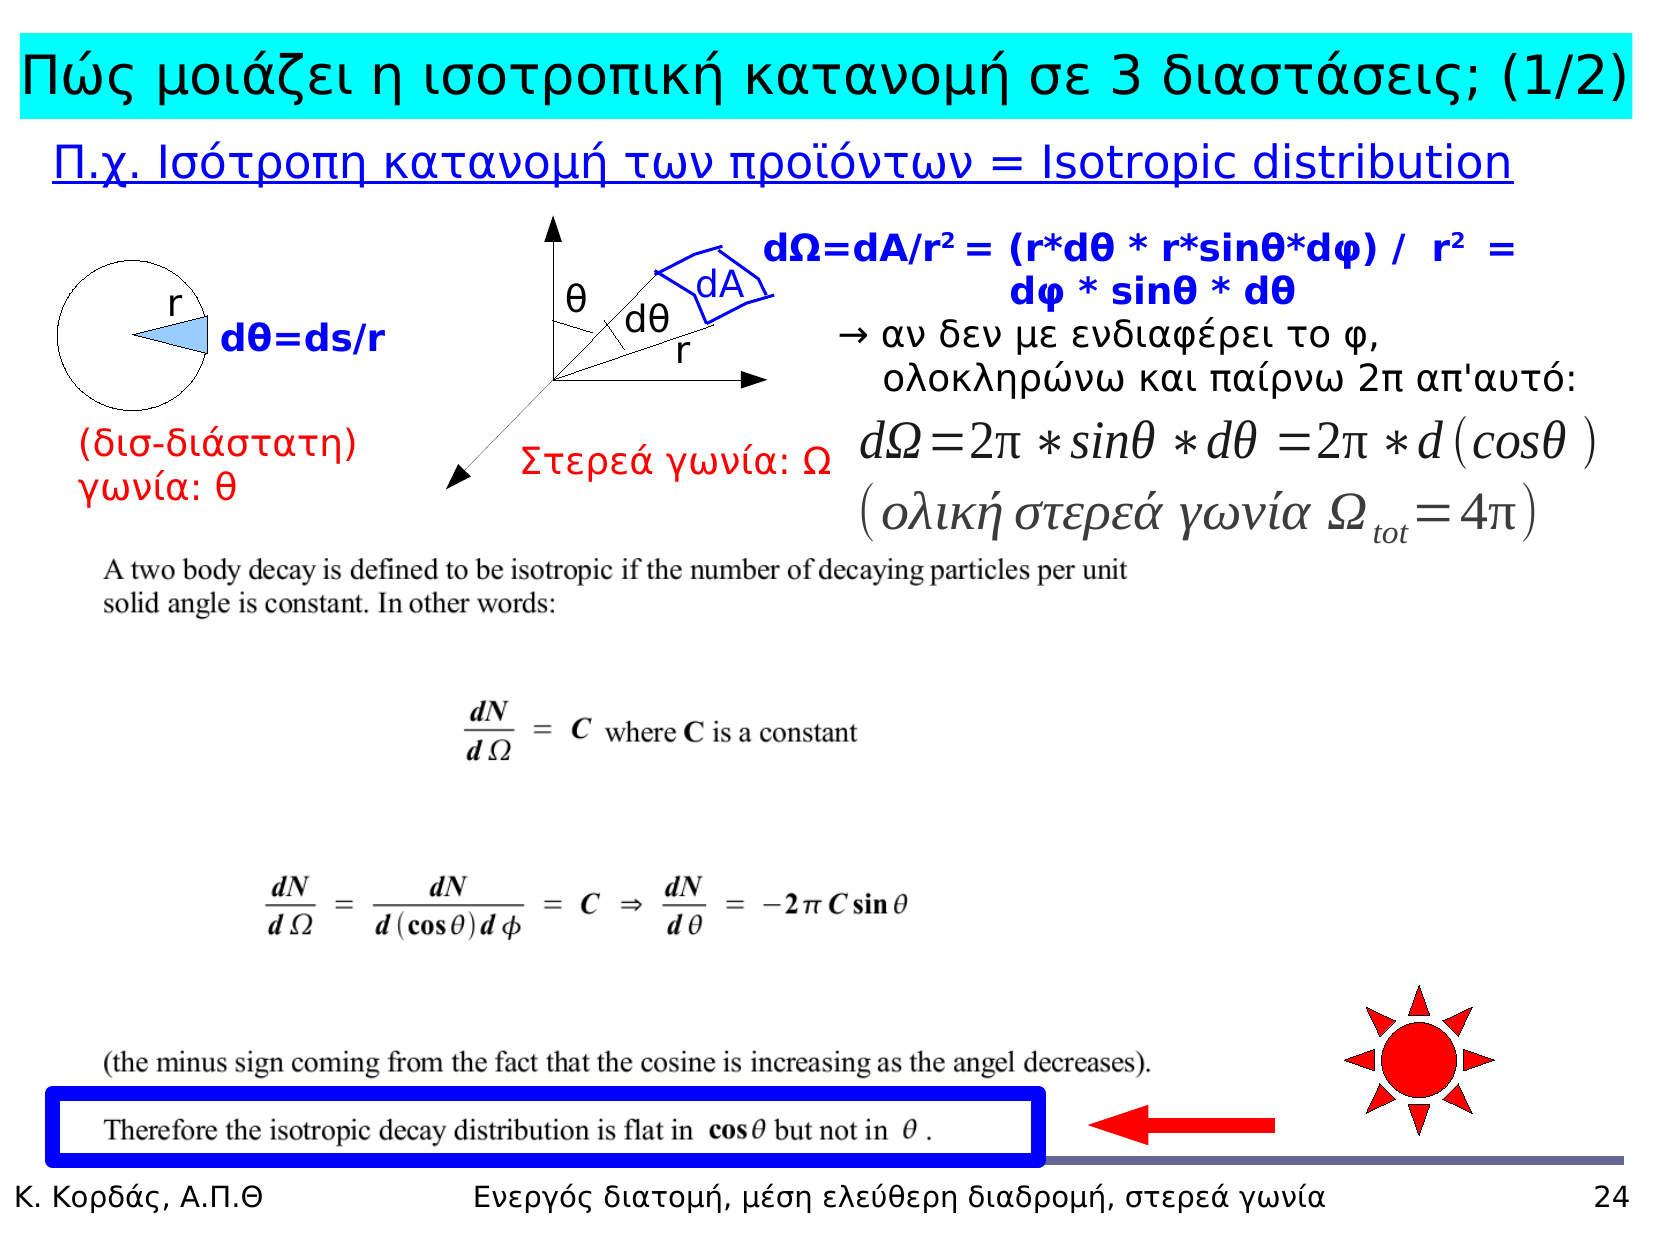

# Πώς μοιάζει η ισοτροπική κατανομή σε 3 διαστάσεις; (1/2)
Π.χ. Ισότροπη κατανομή των προϊόντων = Isotropic distribution
dΩ=dA/r2 = (r*dθ * r*sinθ*dφ) / r2 =
 dφ * sinθ * dθ
	→ αν δεν με ενδιαφέρει το φ, 			 ολοκληρώνω και παίρνω 2π απ'αυτό:
dA
θ
r
dθ
dθ=ds/r
r
(δισ-διάστατη) γωνία: θ
Στερεά γωνία: Ω
Κ. Κορδάς, Α.Π.Θ
Ενεργός διατομή, μέση ελεύθερη διαδρομή, στερεά γωνία
24